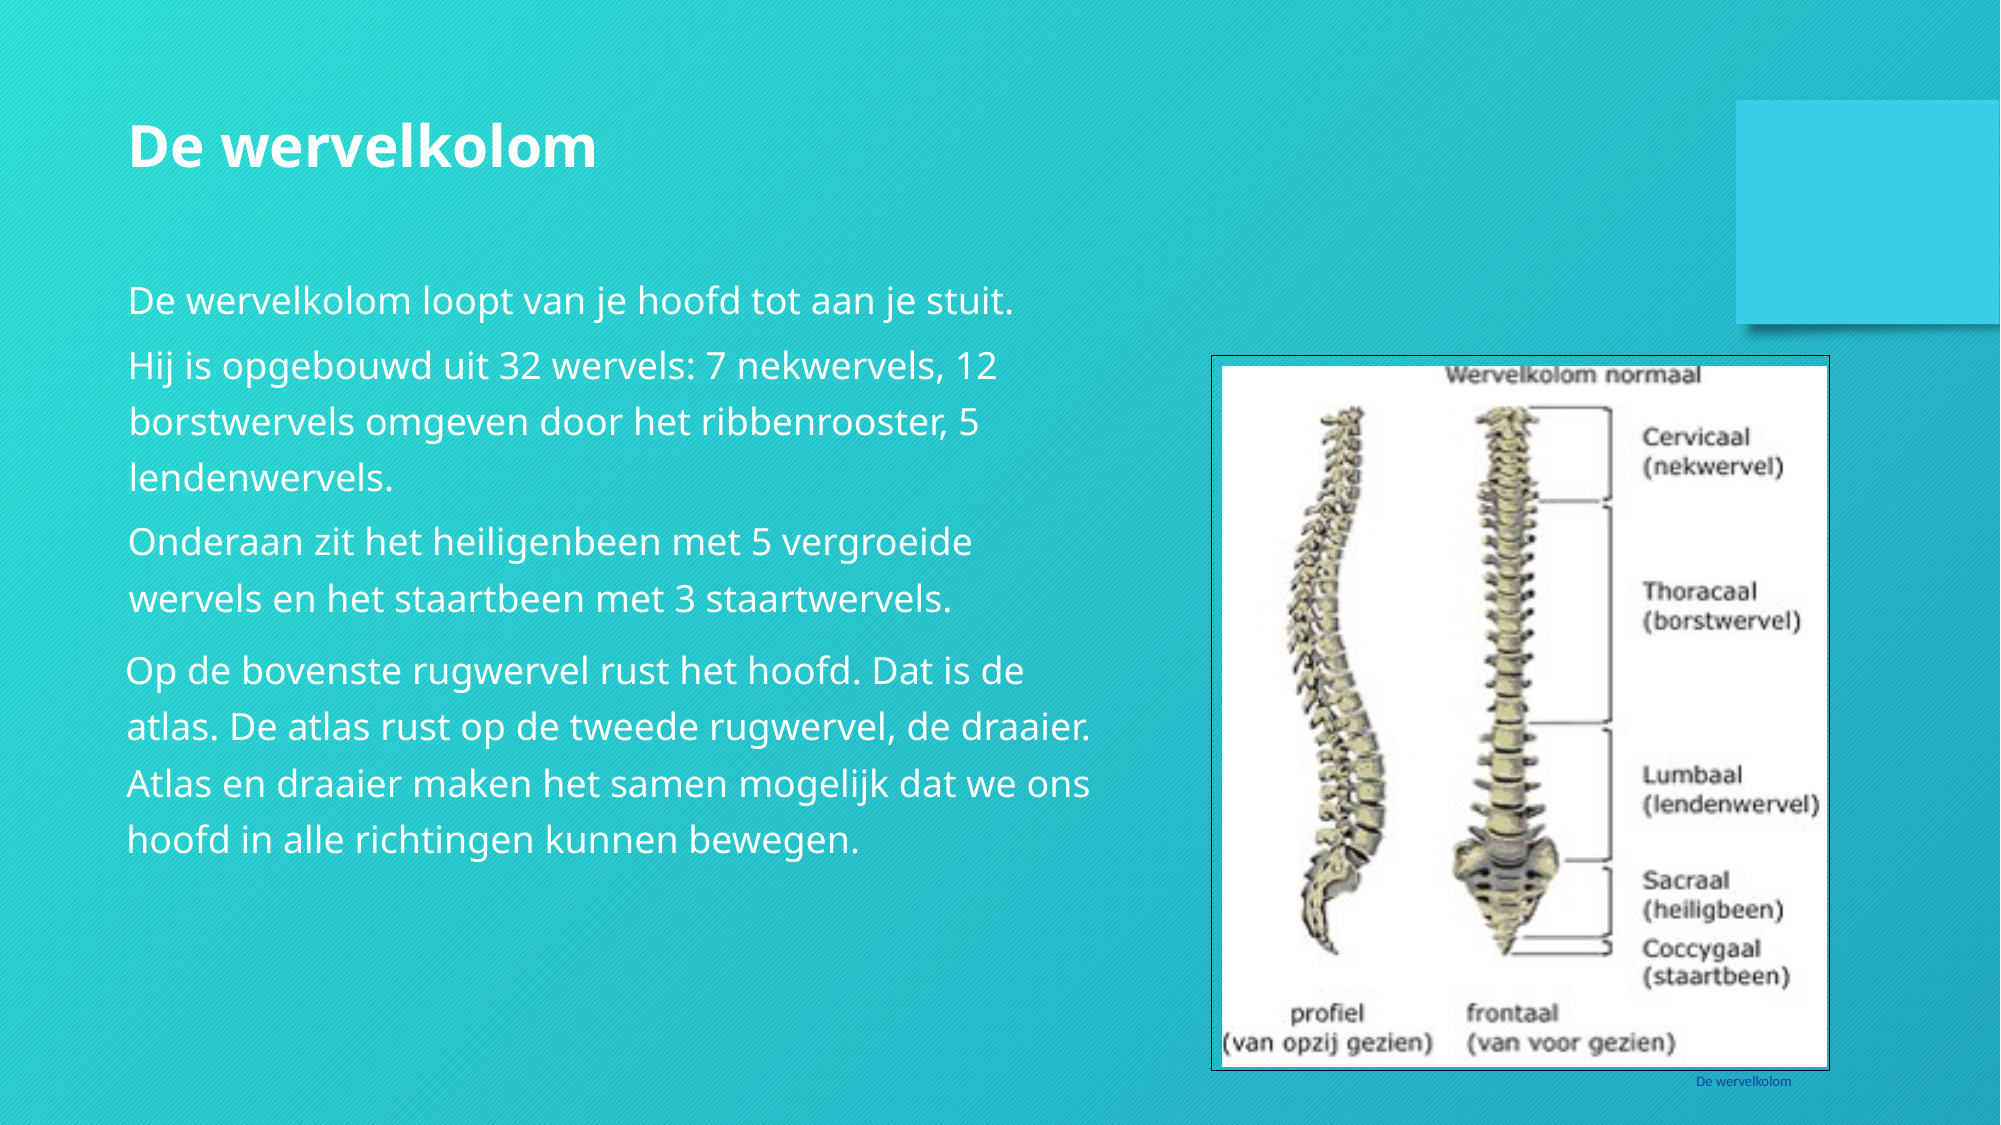

De wervelkolom
De wervelkolom loopt van je hoofd tot aan je stuit.
Hij is opgebouwd uit 32 wervels: 7 nekwervels, 12 borstwervels omgeven door het ribbenrooster, 5 lendenwervels.
Onderaan zit het heiligenbeen met 5 vergroeide wervels en het staartbeen met 3 staartwervels.
De wervelkolom
Op de bovenste rugwervel rust het hoofd. Dat is de atlas. De atlas rust op de tweede rugwervel, de draaier. Atlas en draaier maken het samen mogelijk dat we ons hoofd in alle richtingen kunnen bewegen.